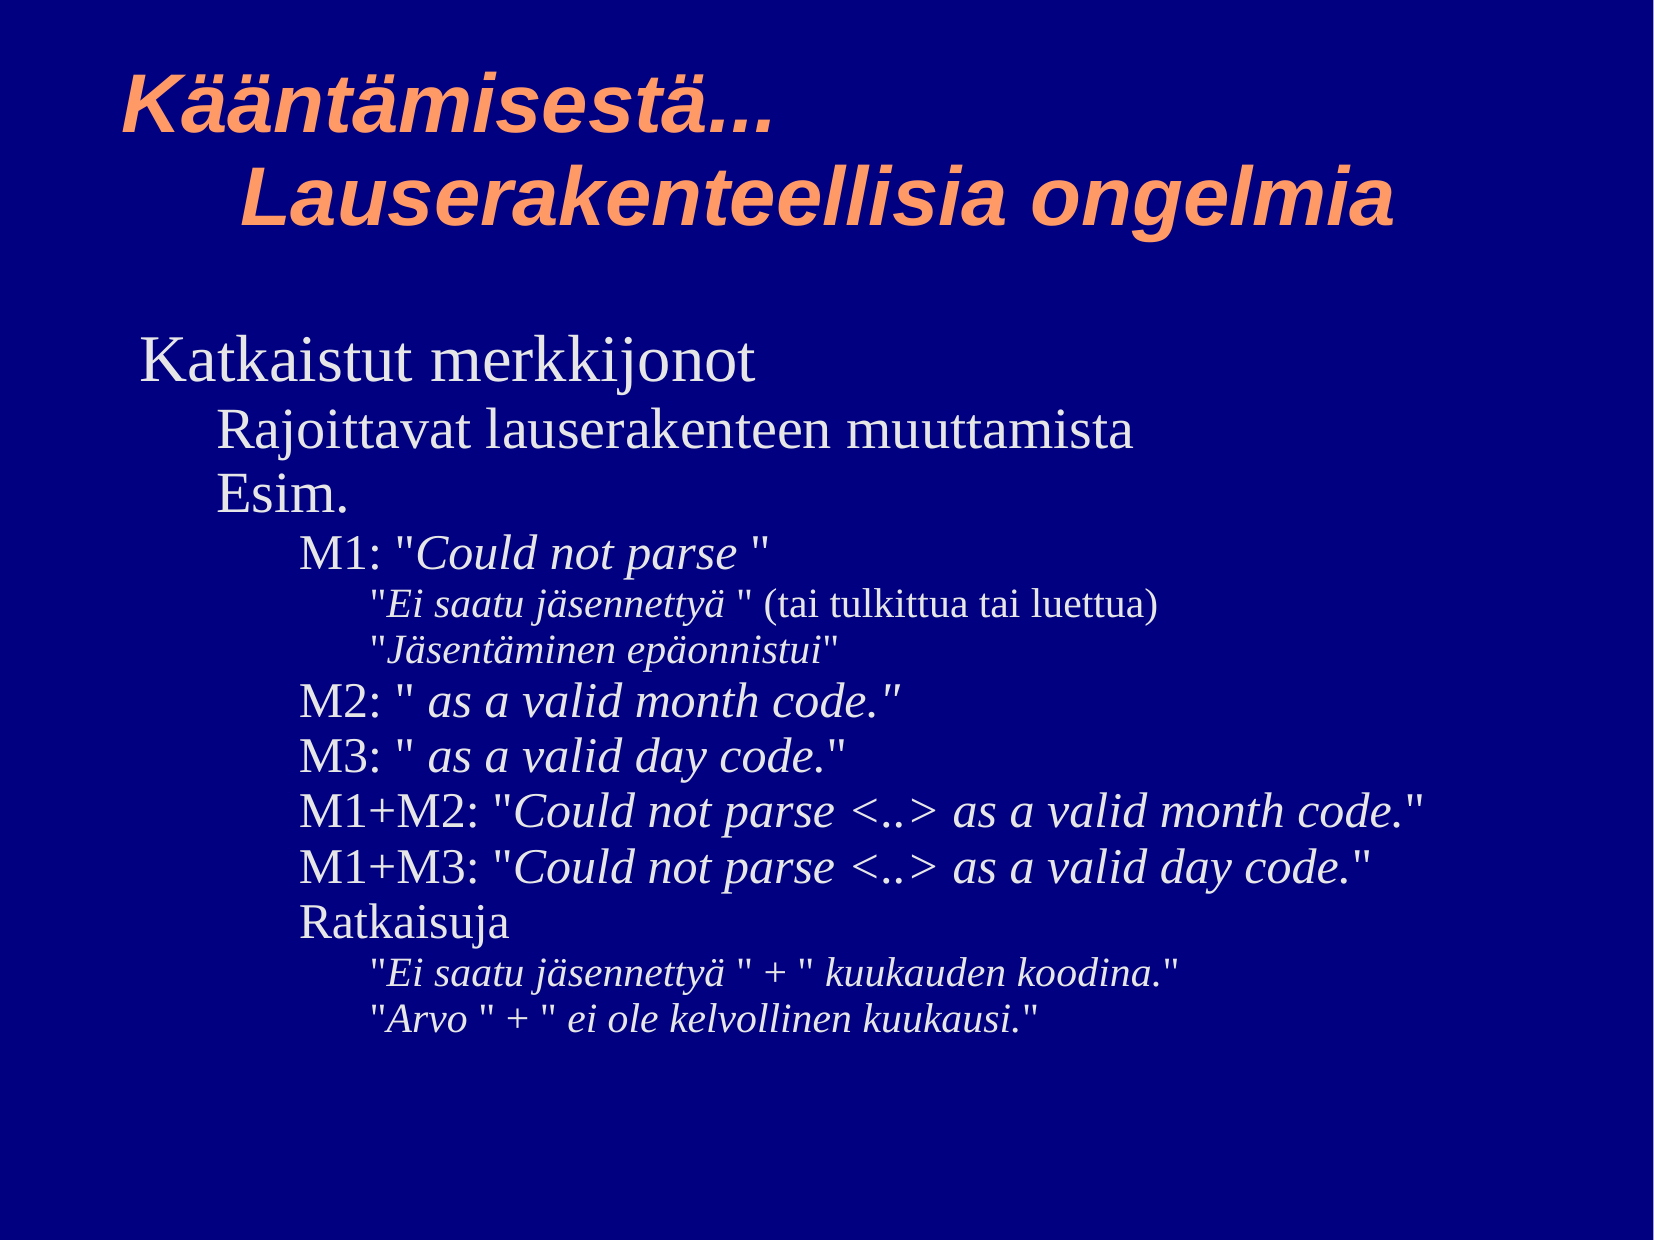

# Kääntämisestä... Lauserakenteellisia ongelmia
Katkaistut merkkijonot
Rajoittavat lauserakenteen muuttamista
Esim.
M1: "Could not parse "
"Ei saatu jäsennettyä " (tai tulkittua tai luettua)
"Jäsentäminen epäonnistui"
M2: " as a valid month code."
M3: " as a valid day code."
M1+M2: "Could not parse <..> as a valid month code."
M1+M3: "Could not parse <..> as a valid day code."
Ratkaisuja
"Ei saatu jäsennettyä " + " kuukauden koodina."
"Arvo " + " ei ole kelvollinen kuukausi."